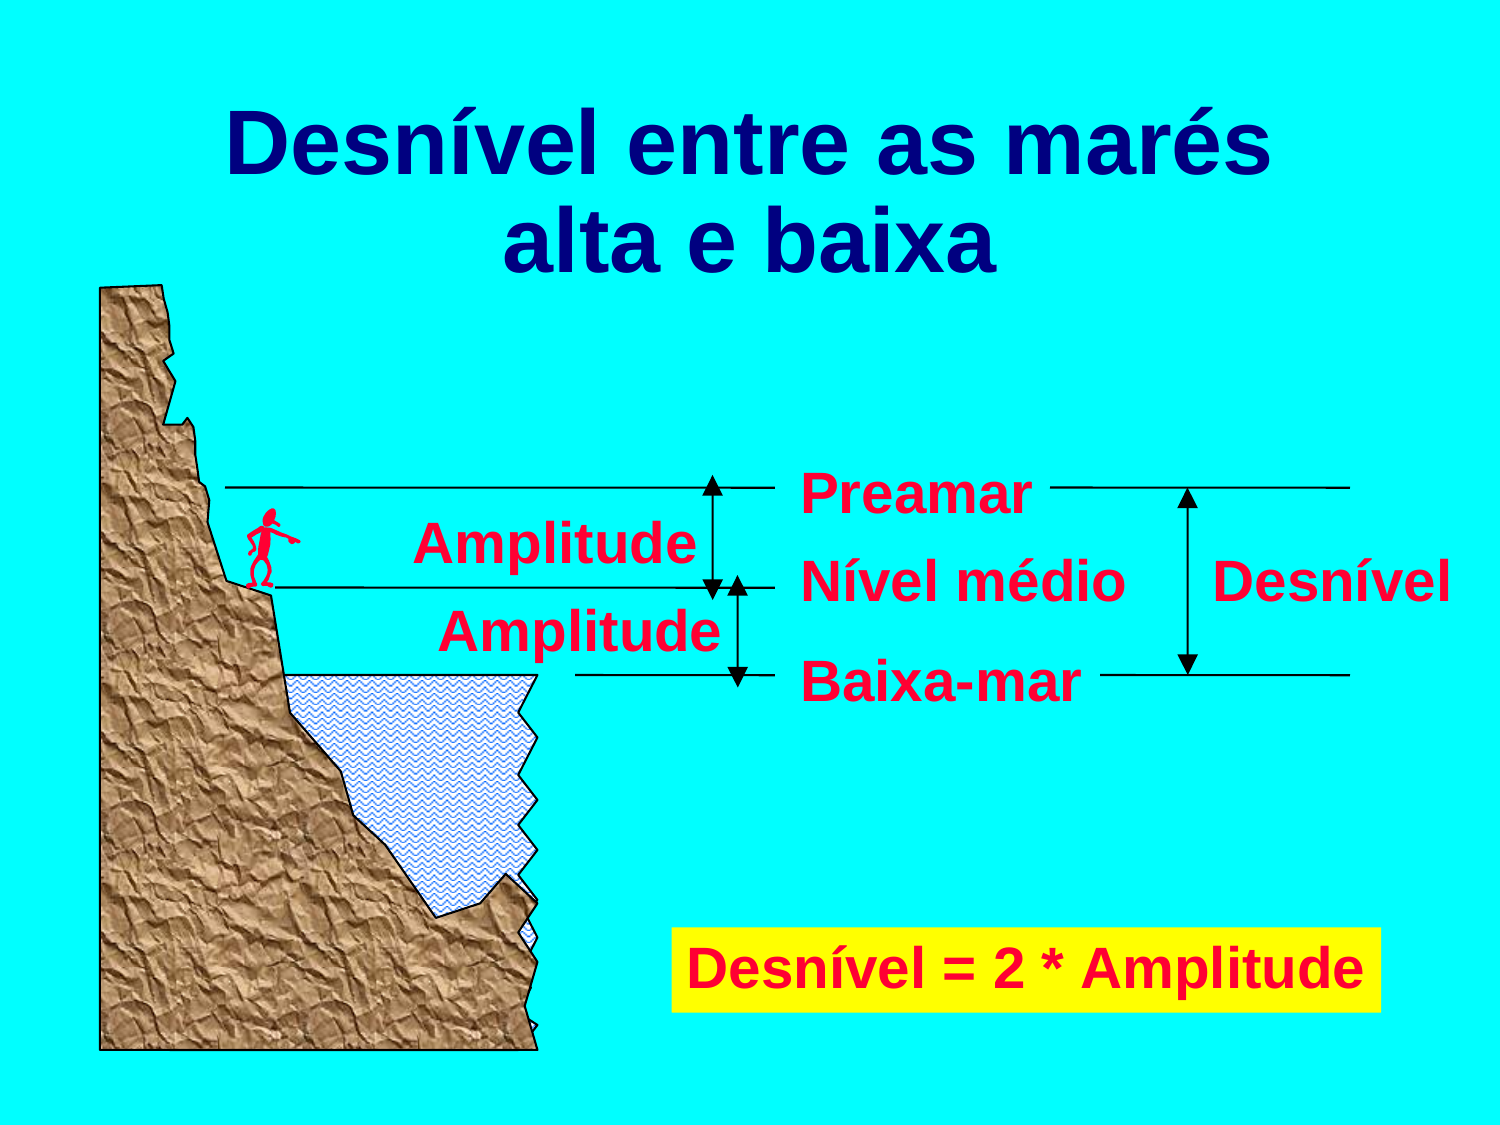

# Desnível entre as marés alta e baixa
Preamar
Amplitude
Nível médio
Desnível
Amplitude
Baixa-mar
Desnível = 2 * Amplitude